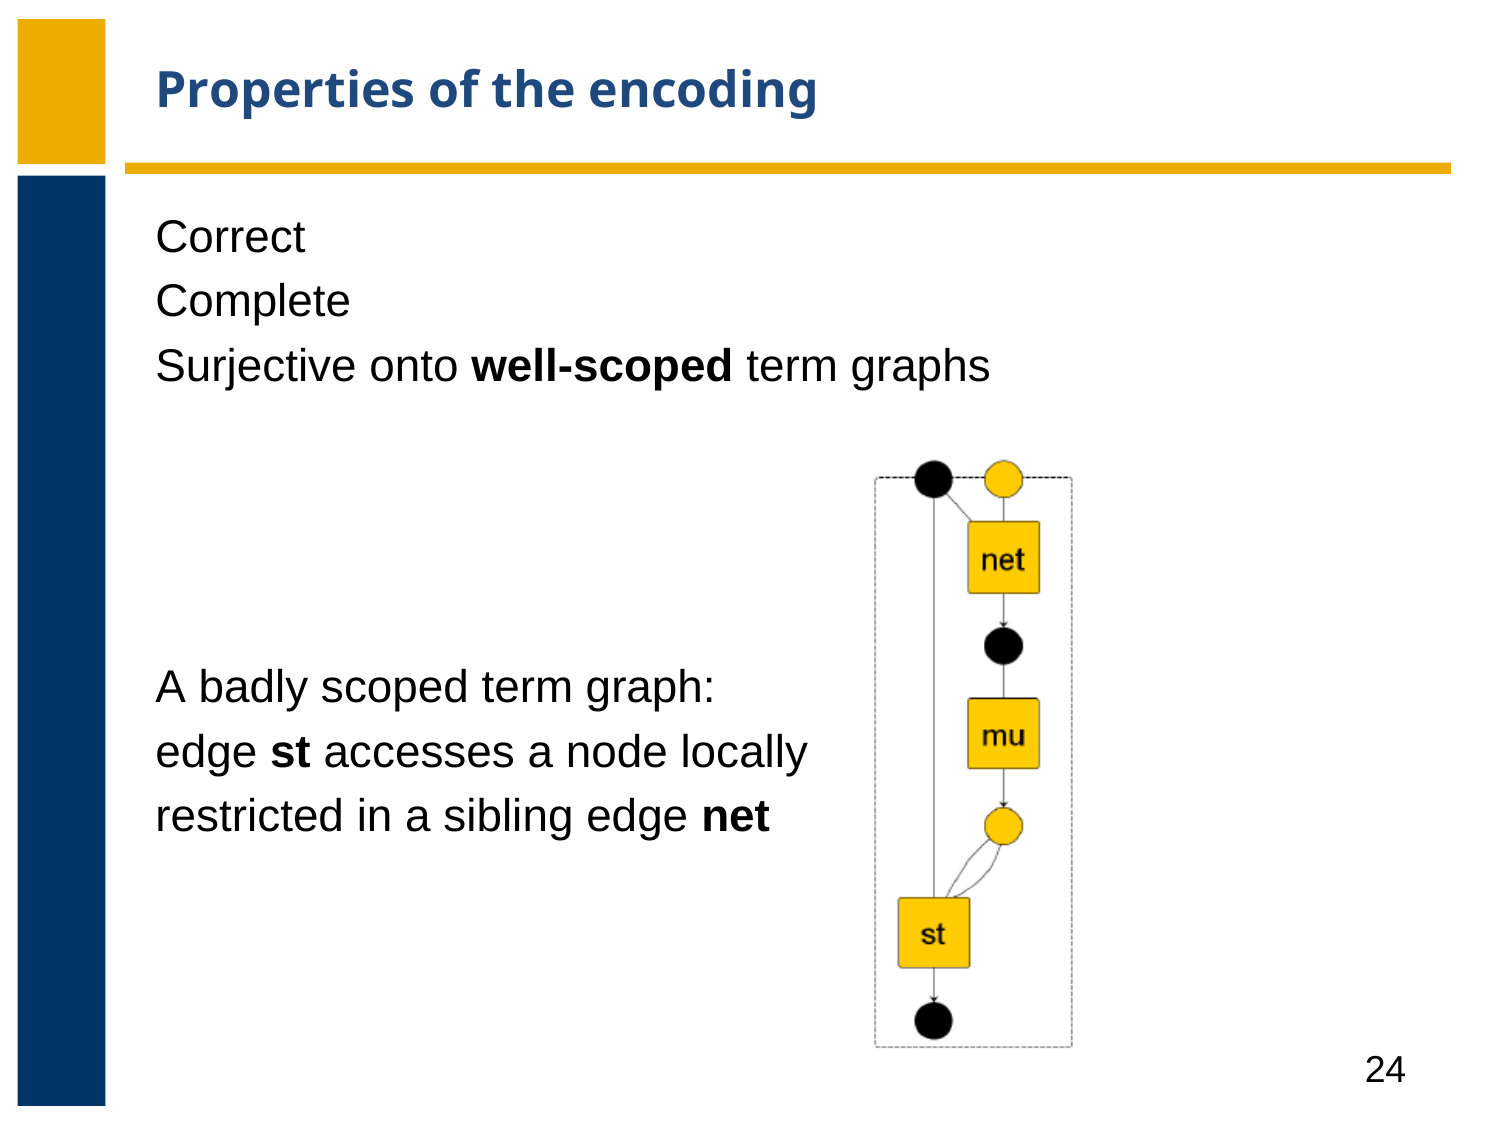

# Properties of the encoding
Correct
Complete
Surjective onto well-scoped term graphs
A badly scoped term graph:
edge st accesses a node locally
restricted in a sibling edge net
24